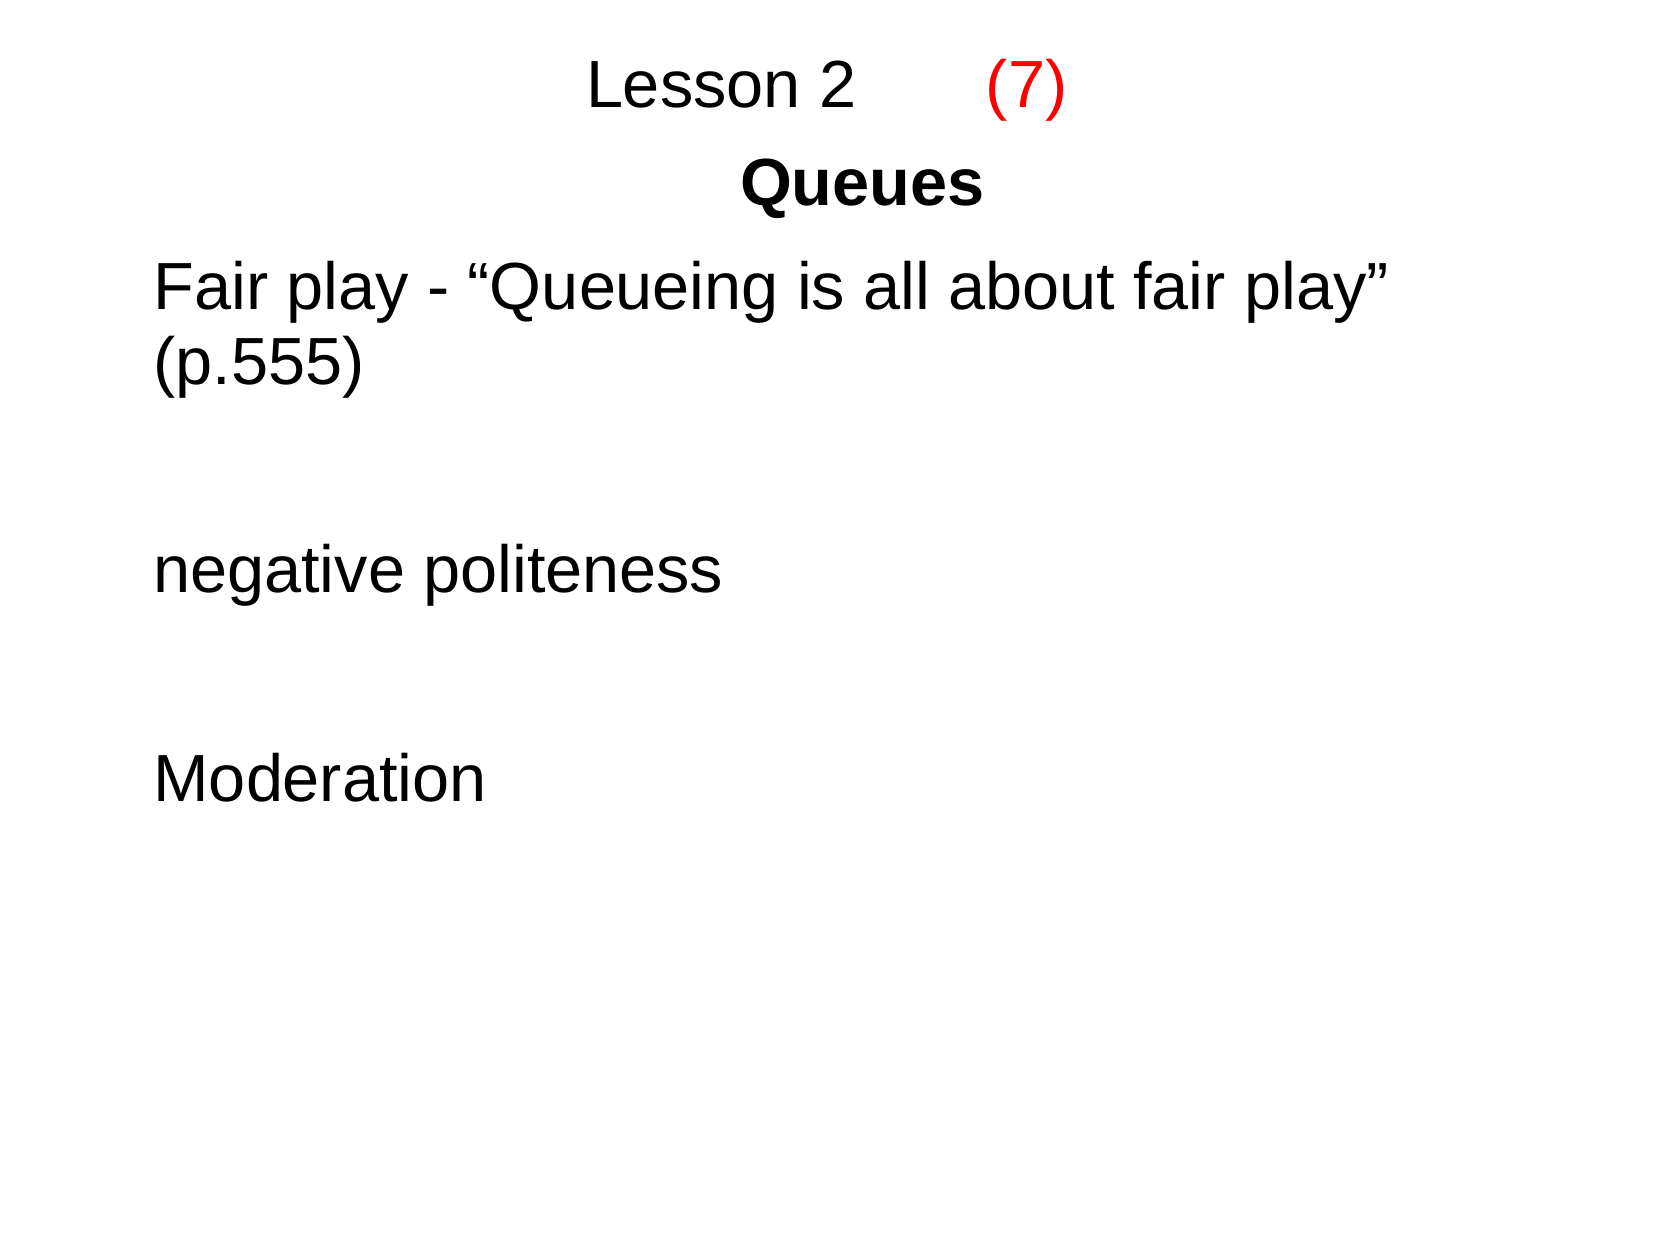

# Lesson 2 (7)
Queues
Fair play - “Queueing is all about fair play” (p.555)
negative politeness
Moderation